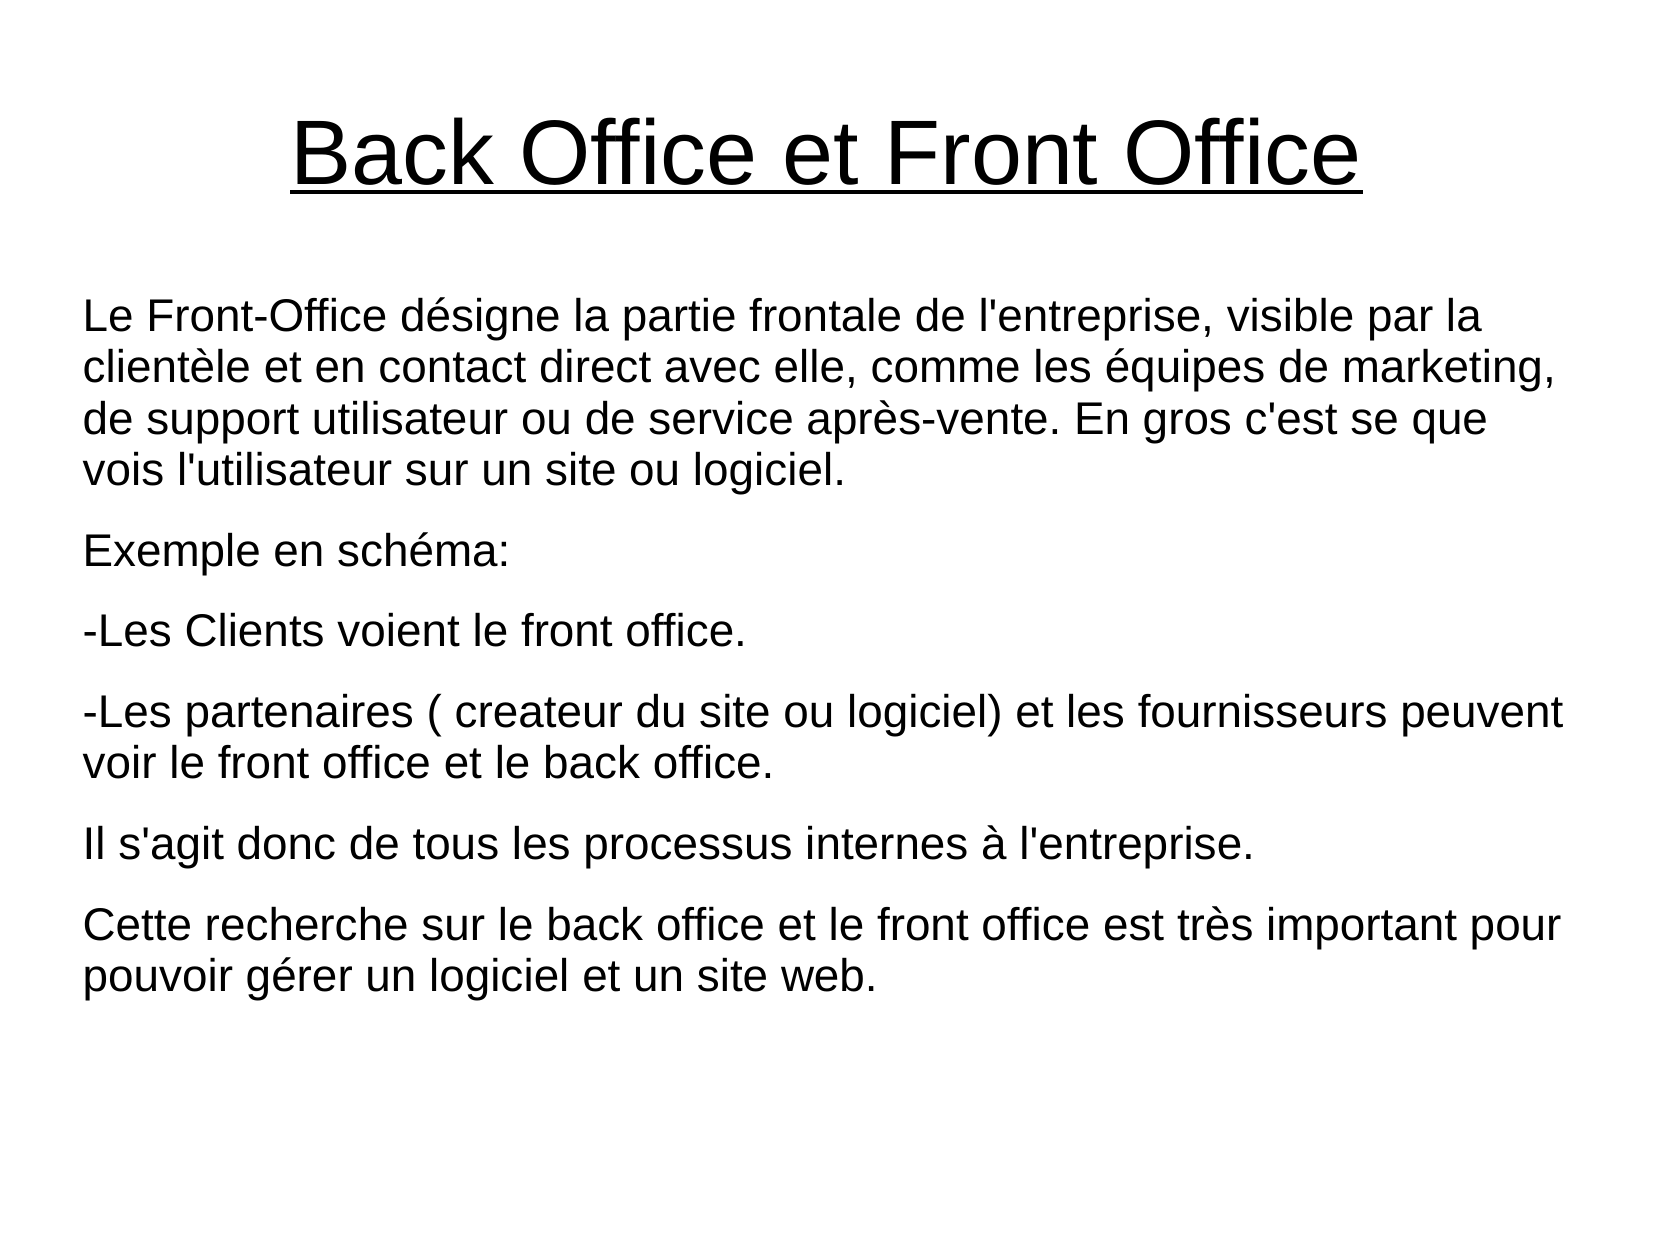

# Back Office et Front Office
Le Front-Office désigne la partie frontale de l'entreprise, visible par la clientèle et en contact direct avec elle, comme les équipes de marketing, de support utilisateur ou de service après-vente. En gros c'est se que vois l'utilisateur sur un site ou logiciel.
Exemple en schéma:
-Les Clients voient le front office.
-Les partenaires ( createur du site ou logiciel) et les fournisseurs peuvent voir le front office et le back office.
Il s'agit donc de tous les processus internes à l'entreprise.
Cette recherche sur le back office et le front office est très important pour pouvoir gérer un logiciel et un site web.